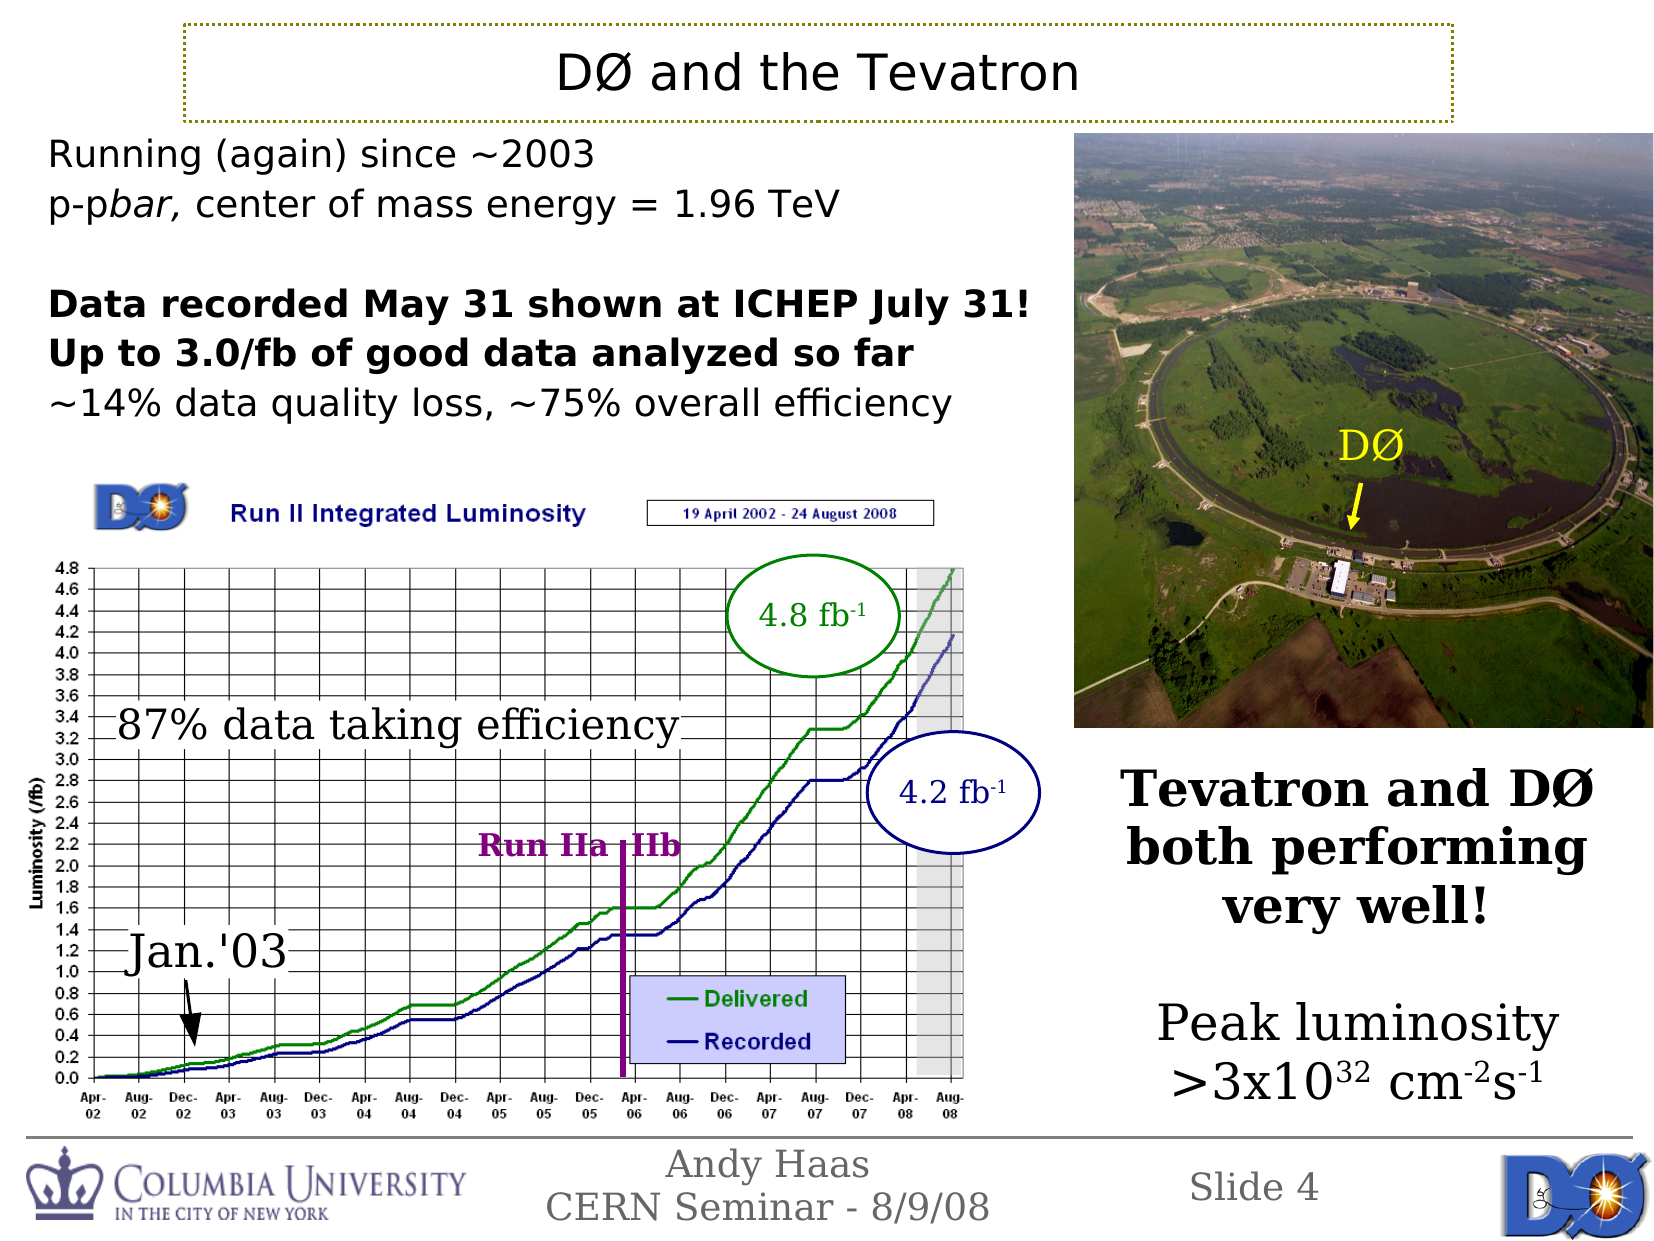

# DØ and the Tevatron
Running (again) since ~2003
p-pbar, center of mass energy = 1.96 TeV
Data recorded May 31 shown at ICHEP July 31!
Up to 3.0/fb of good data analyzed so far
~14% data quality loss, ~75% overall efficiency
DØ
4.8 fb-1
87% data taking efficiency
4.2 fb-1
Tevatron and DØ
both performing
very well!
Peak luminosity
>3x1032 cm-2s-1
Run IIa IIb
Jan.'03